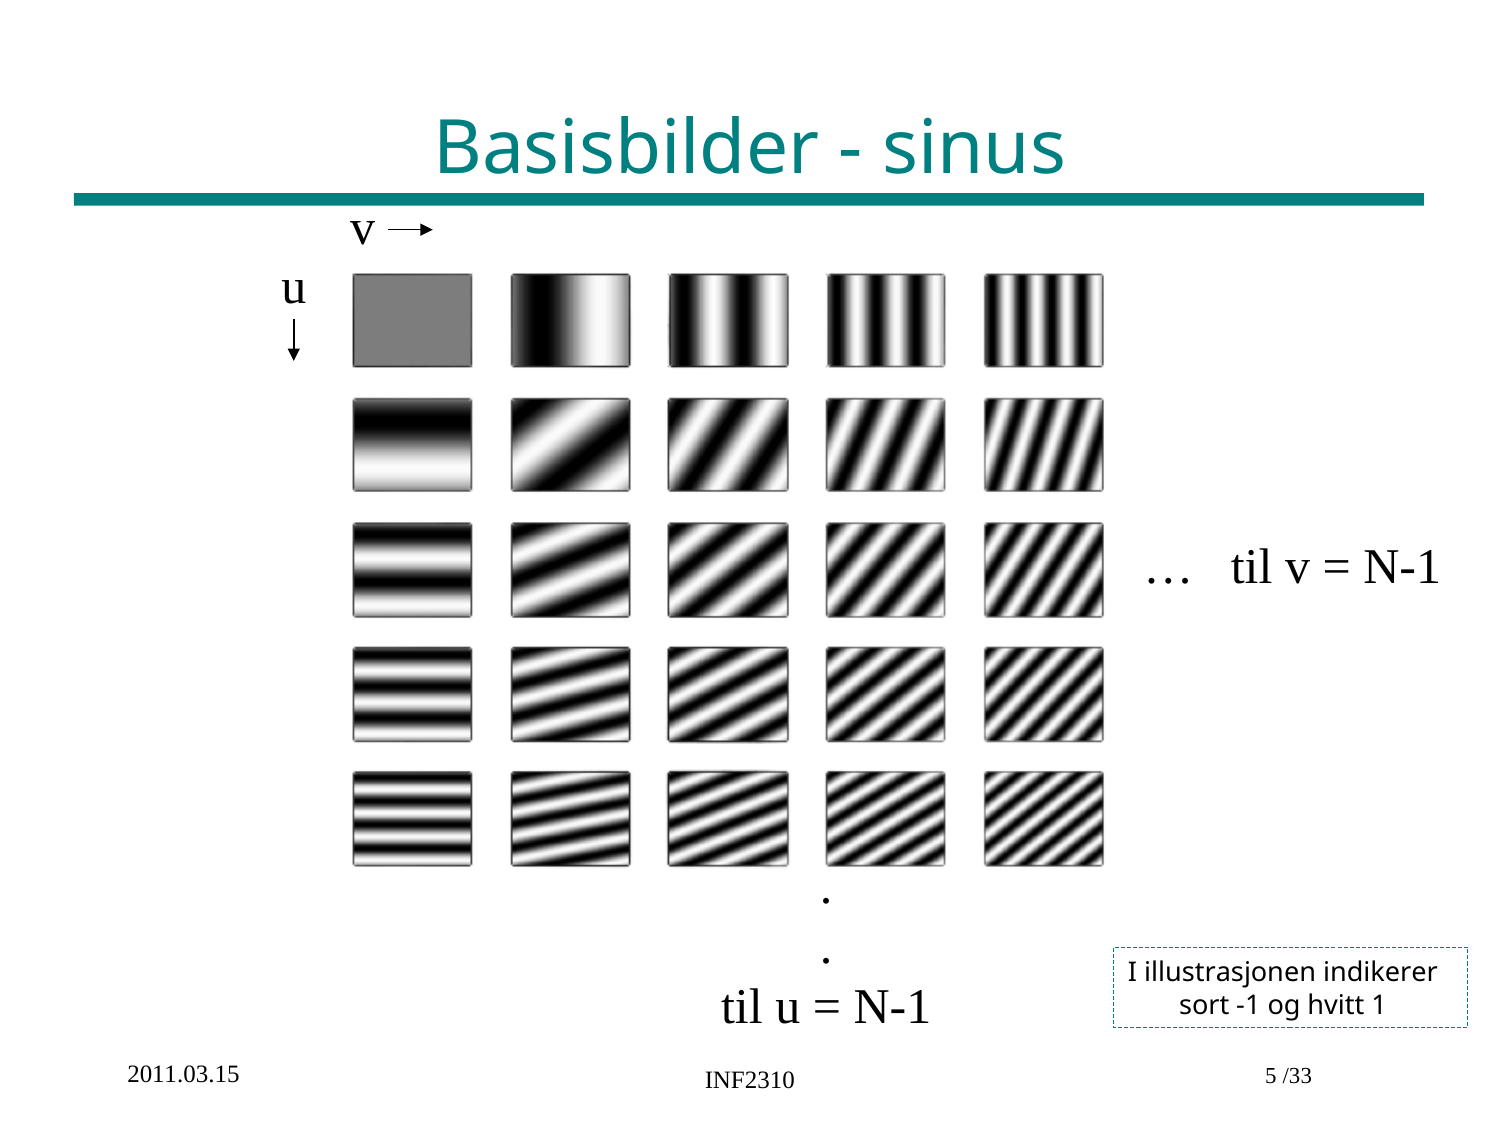

# Basisbilder - sinus
v
u
… til v = N-1
.
.
til u = N-1
I illustrasjonen indikerer
sort -1 og hvitt 1
INF2310